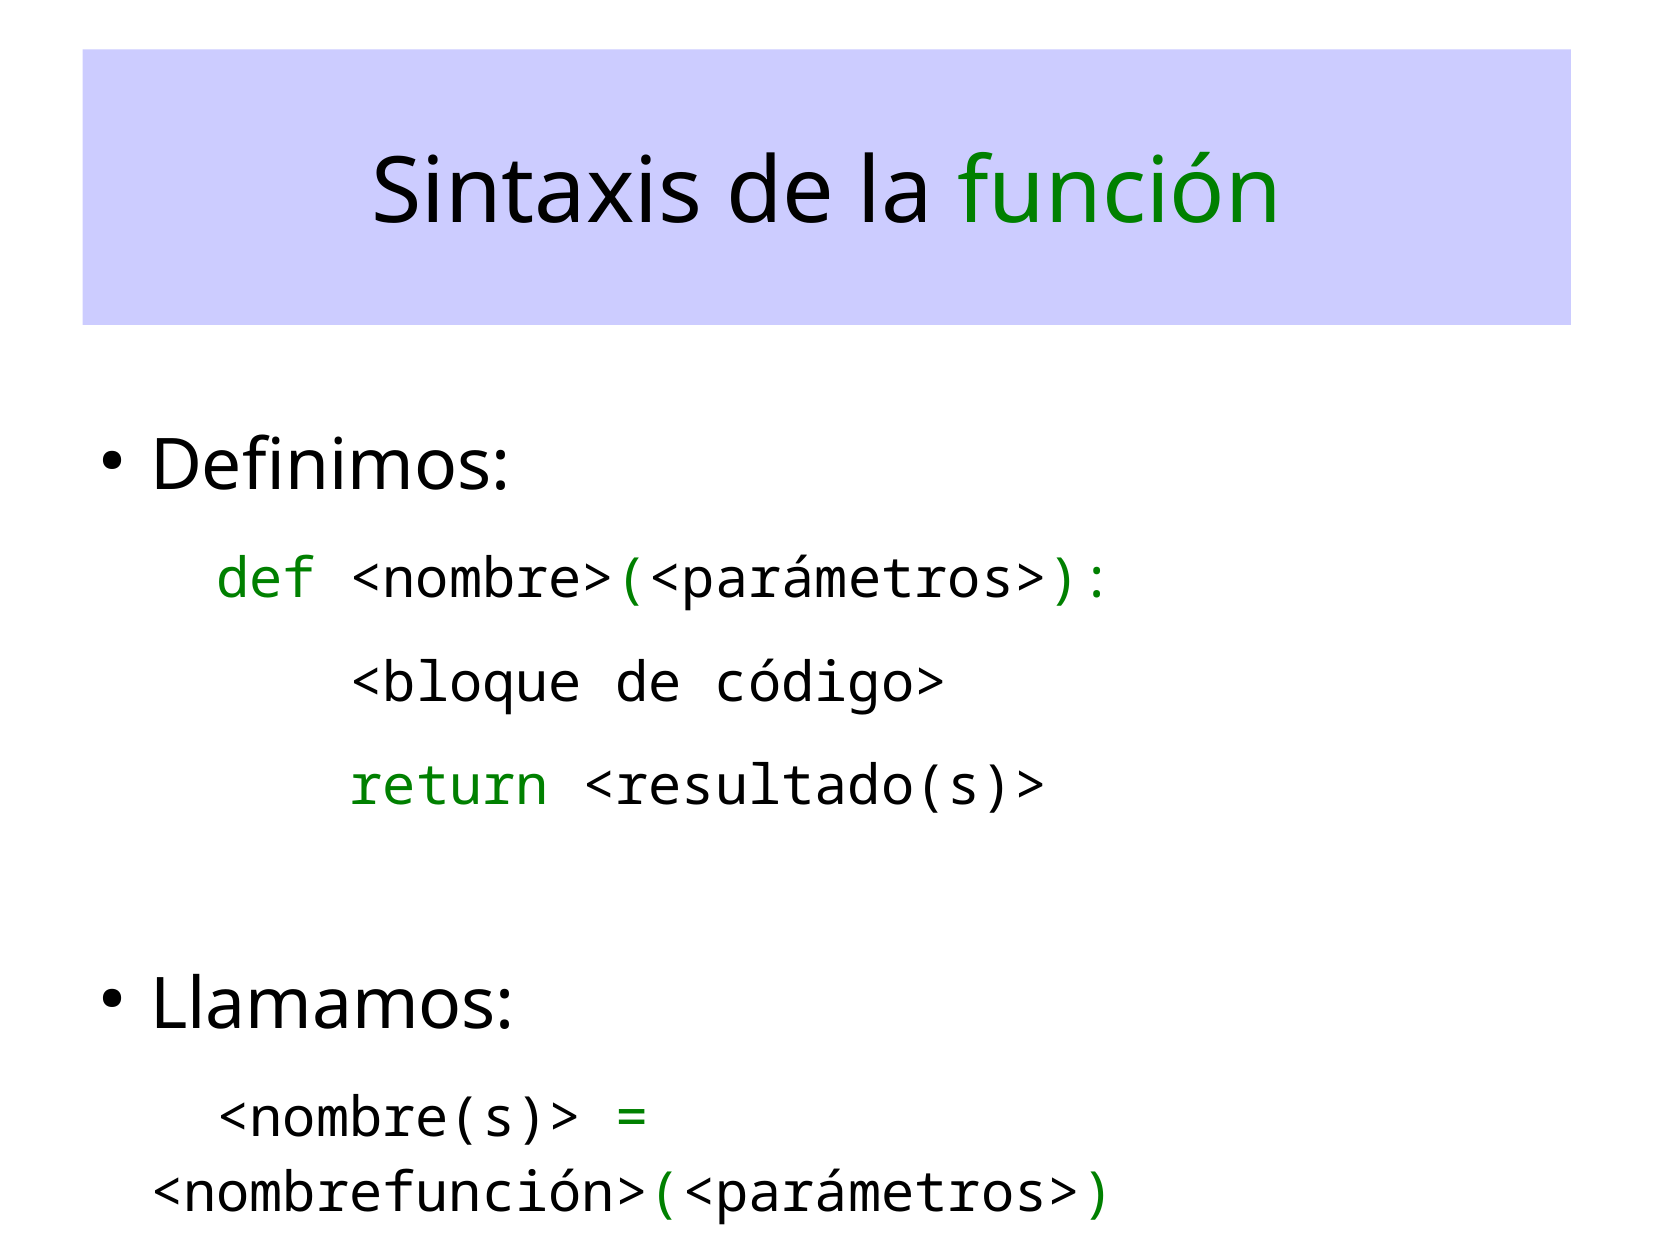

# Sintaxis de la función
Definimos:
 def <nombre>(<parámetros>):
 <bloque de código>
 return <resultado(s)>
Llamamos:
 <nombre(s)> = <nombrefunción>(<parámetros>)